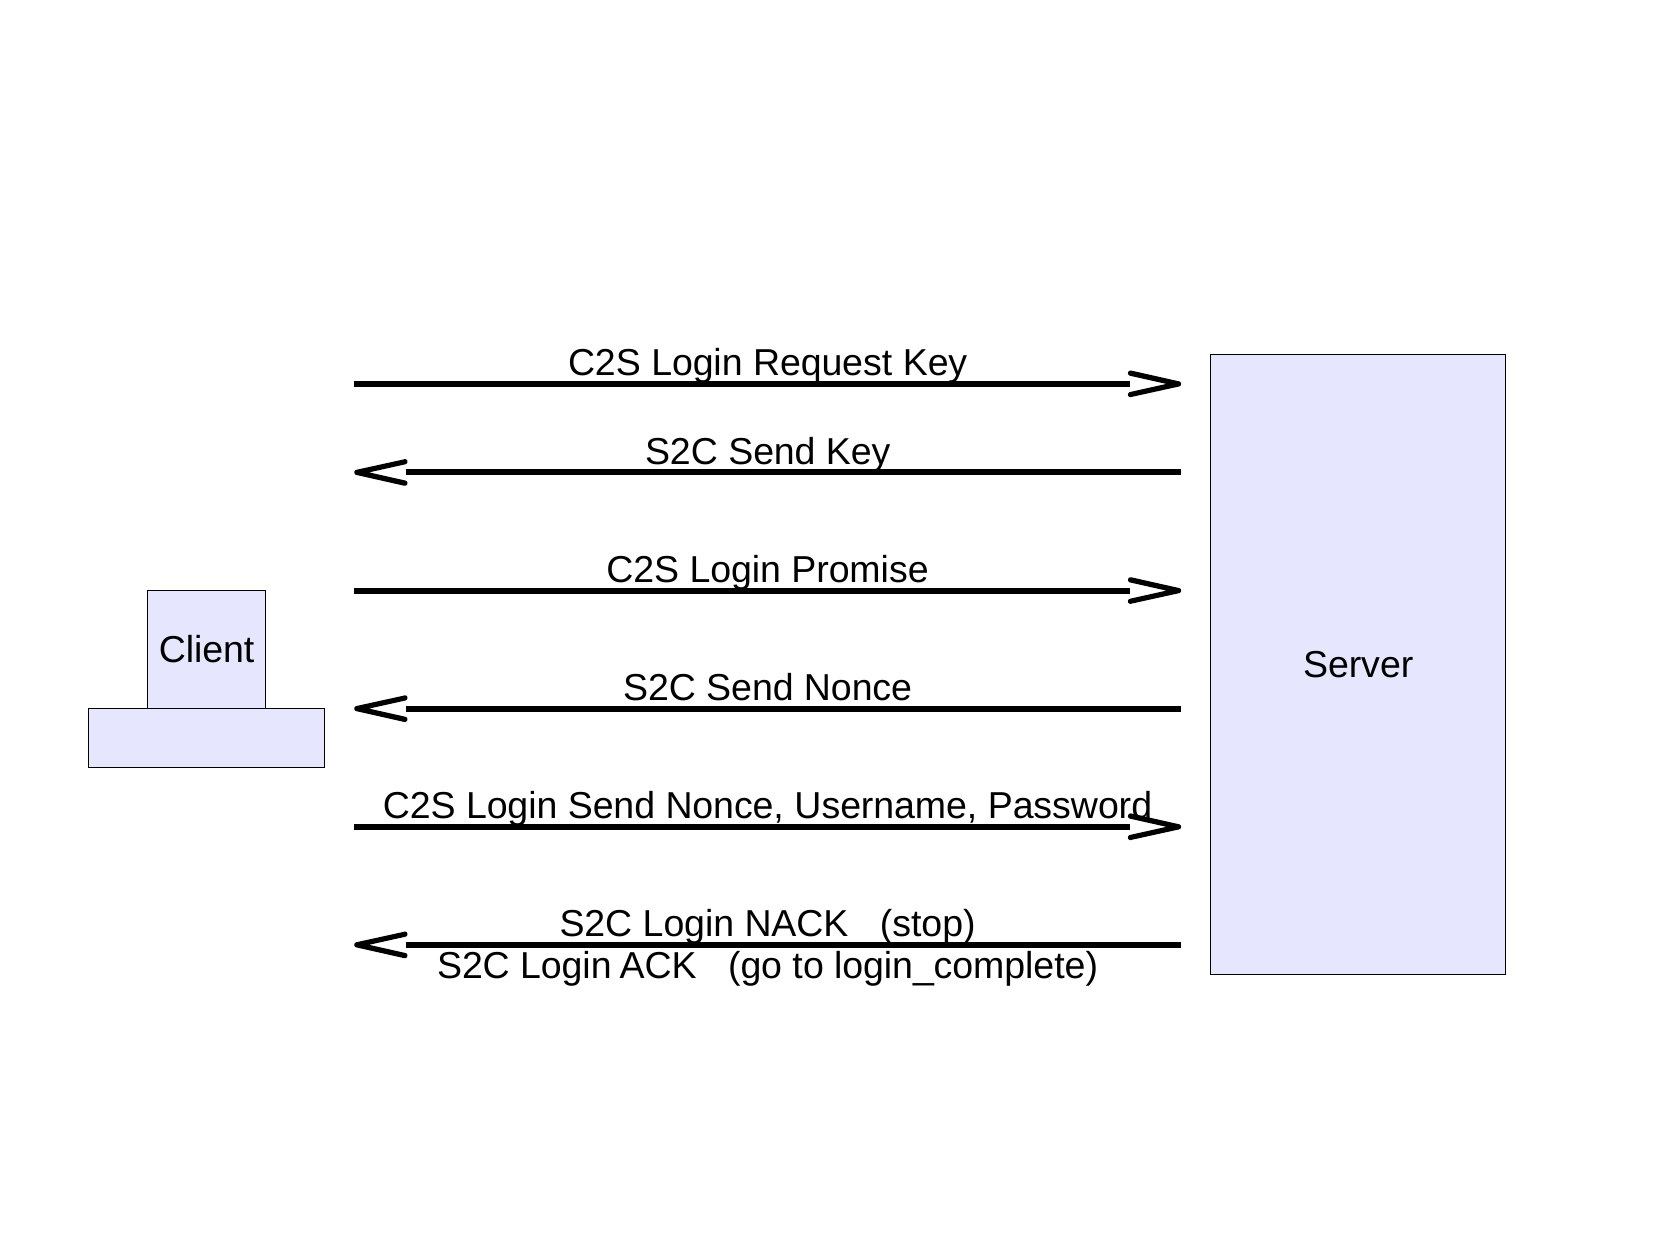

Server
C2S Login Request Key
S2C Send Key
Client
C2S Login Promise
S2C Send Nonce
C2S Login Send Nonce, Username, Password
S2C Login NACK (stop)
S2C Login ACK (go to login_complete)